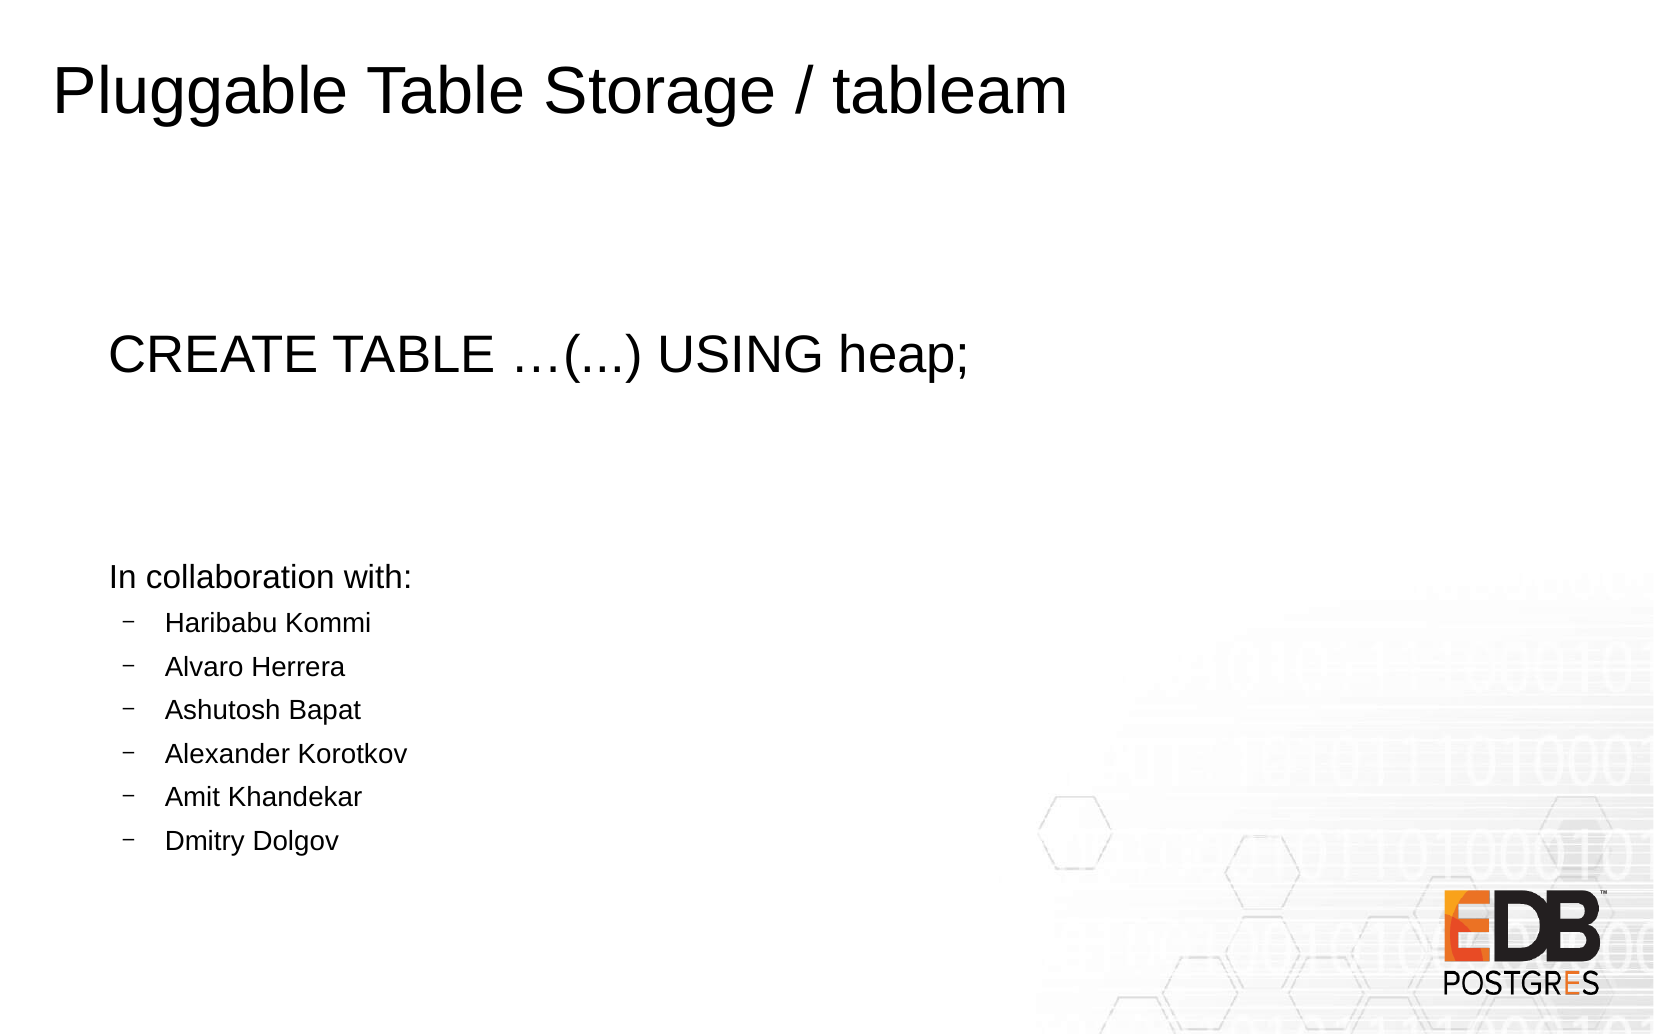

# Pluggable Table Storage / tableam
CREATE TABLE …(...) USING heap;
In collaboration with:
Haribabu Kommi
Alvaro Herrera
Ashutosh Bapat
Alexander Korotkov
Amit Khandekar
Dmitry Dolgov